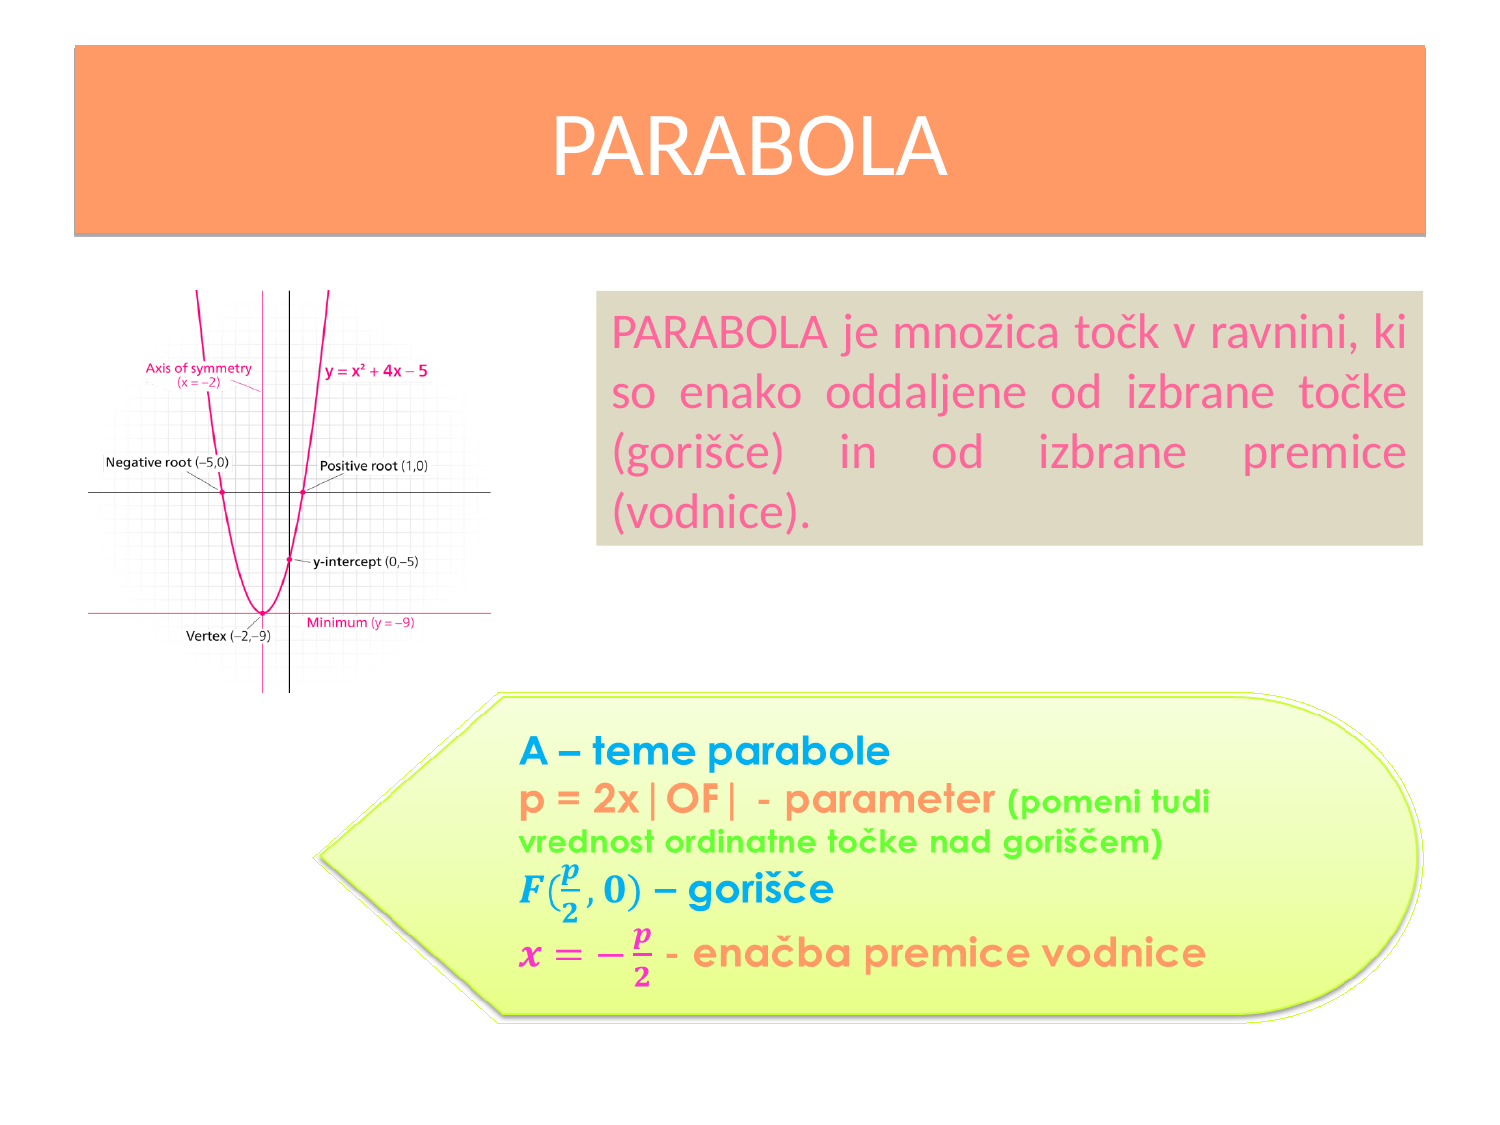

# PARABOLA
PARABOLA je množica točk v ravnini, ki so enako oddaljene od izbrane točke (gorišče) in od izbrane premice (vodnice).